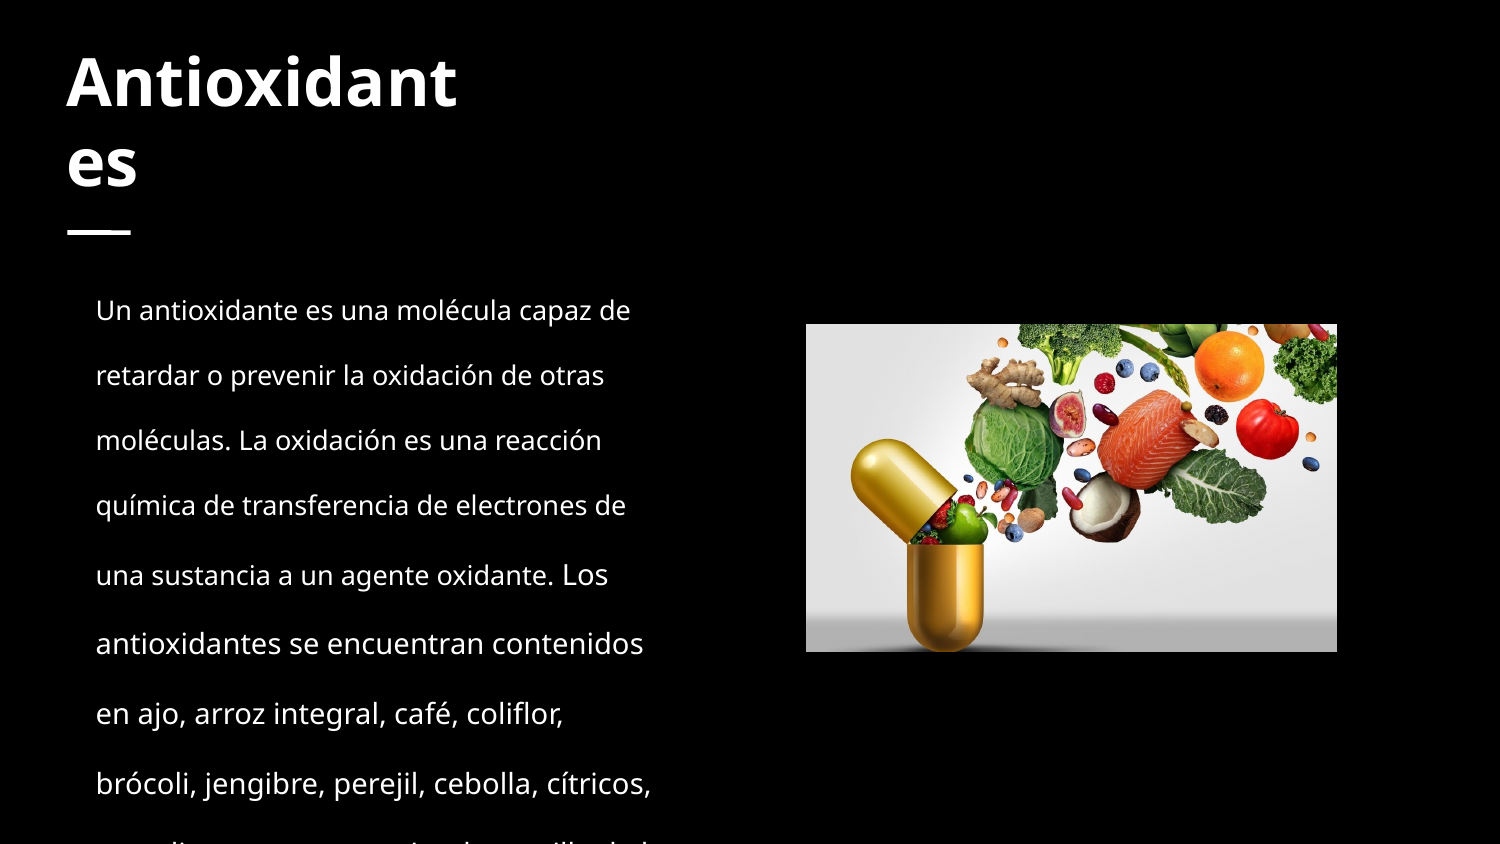

# Antioxidantes
Un antioxidante es una molécula capaz de retardar o prevenir la oxidación de otras moléculas. La oxidación es una reacción química de transferencia de electrones de una sustancia a un agente oxidante. Los antioxidantes se encuentran contenidos en ajo, arroz integral, café, coliflor, brócoli, jengibre, perejil, cebolla, cítricos, semolina, tomates, aceite de semilla de la vid, té, romero, entre otras muchas sustancias.